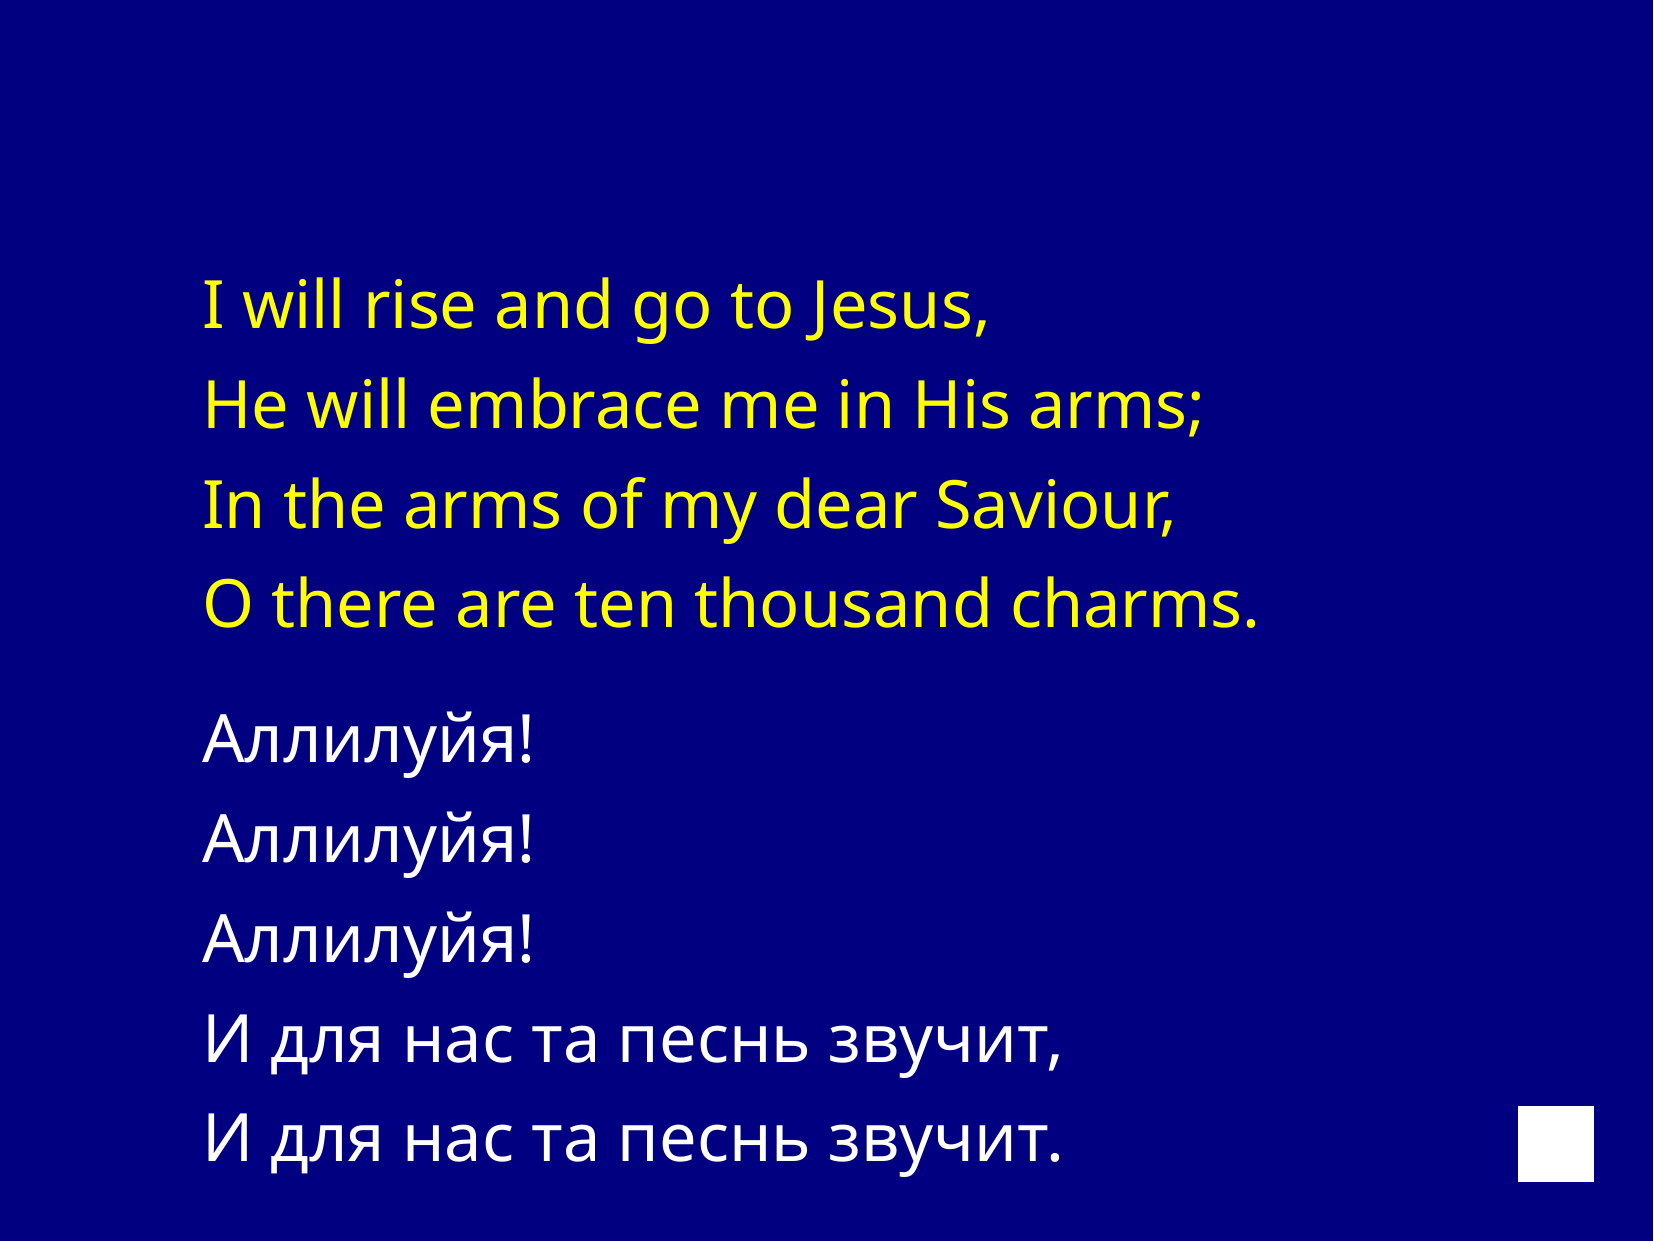

I will rise and go to Jesus,
	He will embrace me in His arms;
	In the arms of my dear Saviour,
	O there are ten thousand charms.
	Аллилуйя!
	Аллилуйя!
	Аллилуйя!
	И для нас та песнь звучит,
	И для нас та песнь звучит.